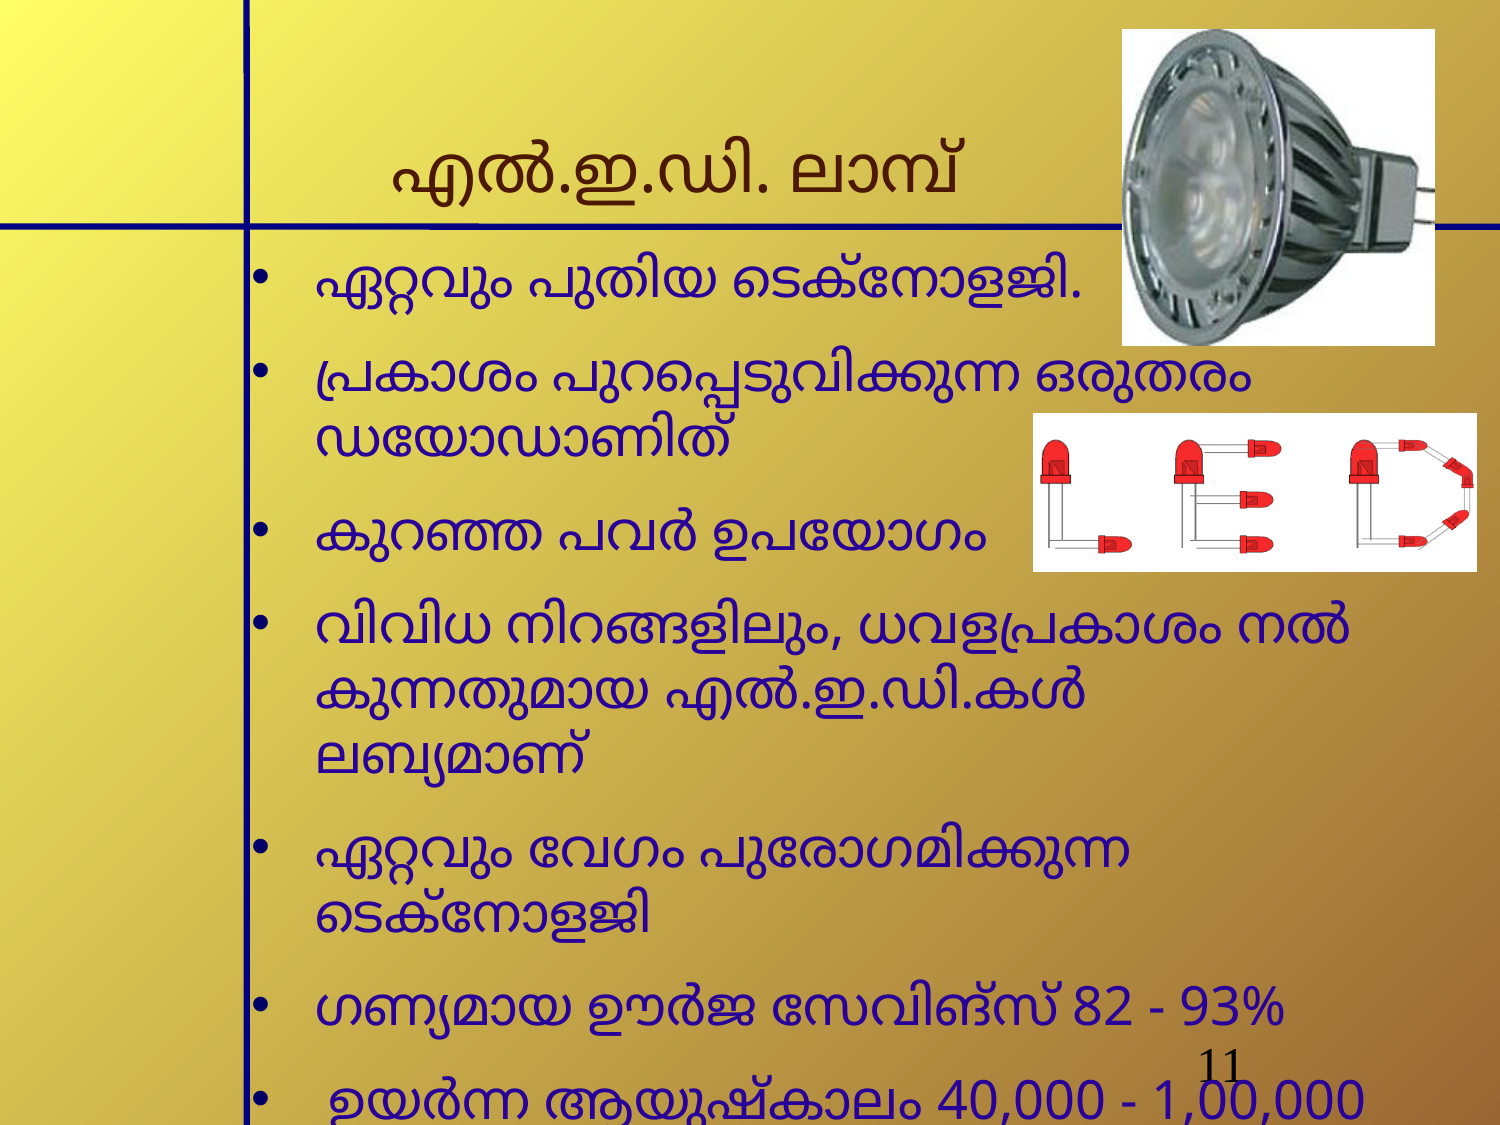

എല്‍.ഇ.ഡി. ലാമ്പ്
ഏറ്റവും പുതിയ ടെക്നോളജി.
പ്രകാശം പുറപ്പെടുവിക്കുന്ന ഒരുതരം ഡയോഡാണിത്
കുറഞ്ഞ പവര്‍ ഉപയോഗം
വിവിധ നിറങ്ങളിലും, ധവളപ്രകാശം നല്‍കുന്നതുമായ എല്‍.ഇ.ഡി.കള്‍ ലബ്യമാണ്
ഏറ്റവും വേഗം പുരോഗമിക്കുന്ന ടെക്നോളജി
ഗണ്യമായ ഊര്‍ജ സേവിങ്സ് 82 - 93%
 ഉയര്‍ന്ന ആയുഷ്കാലം 40,000 - 1,00,000 മണിക്കൂര്‍
11